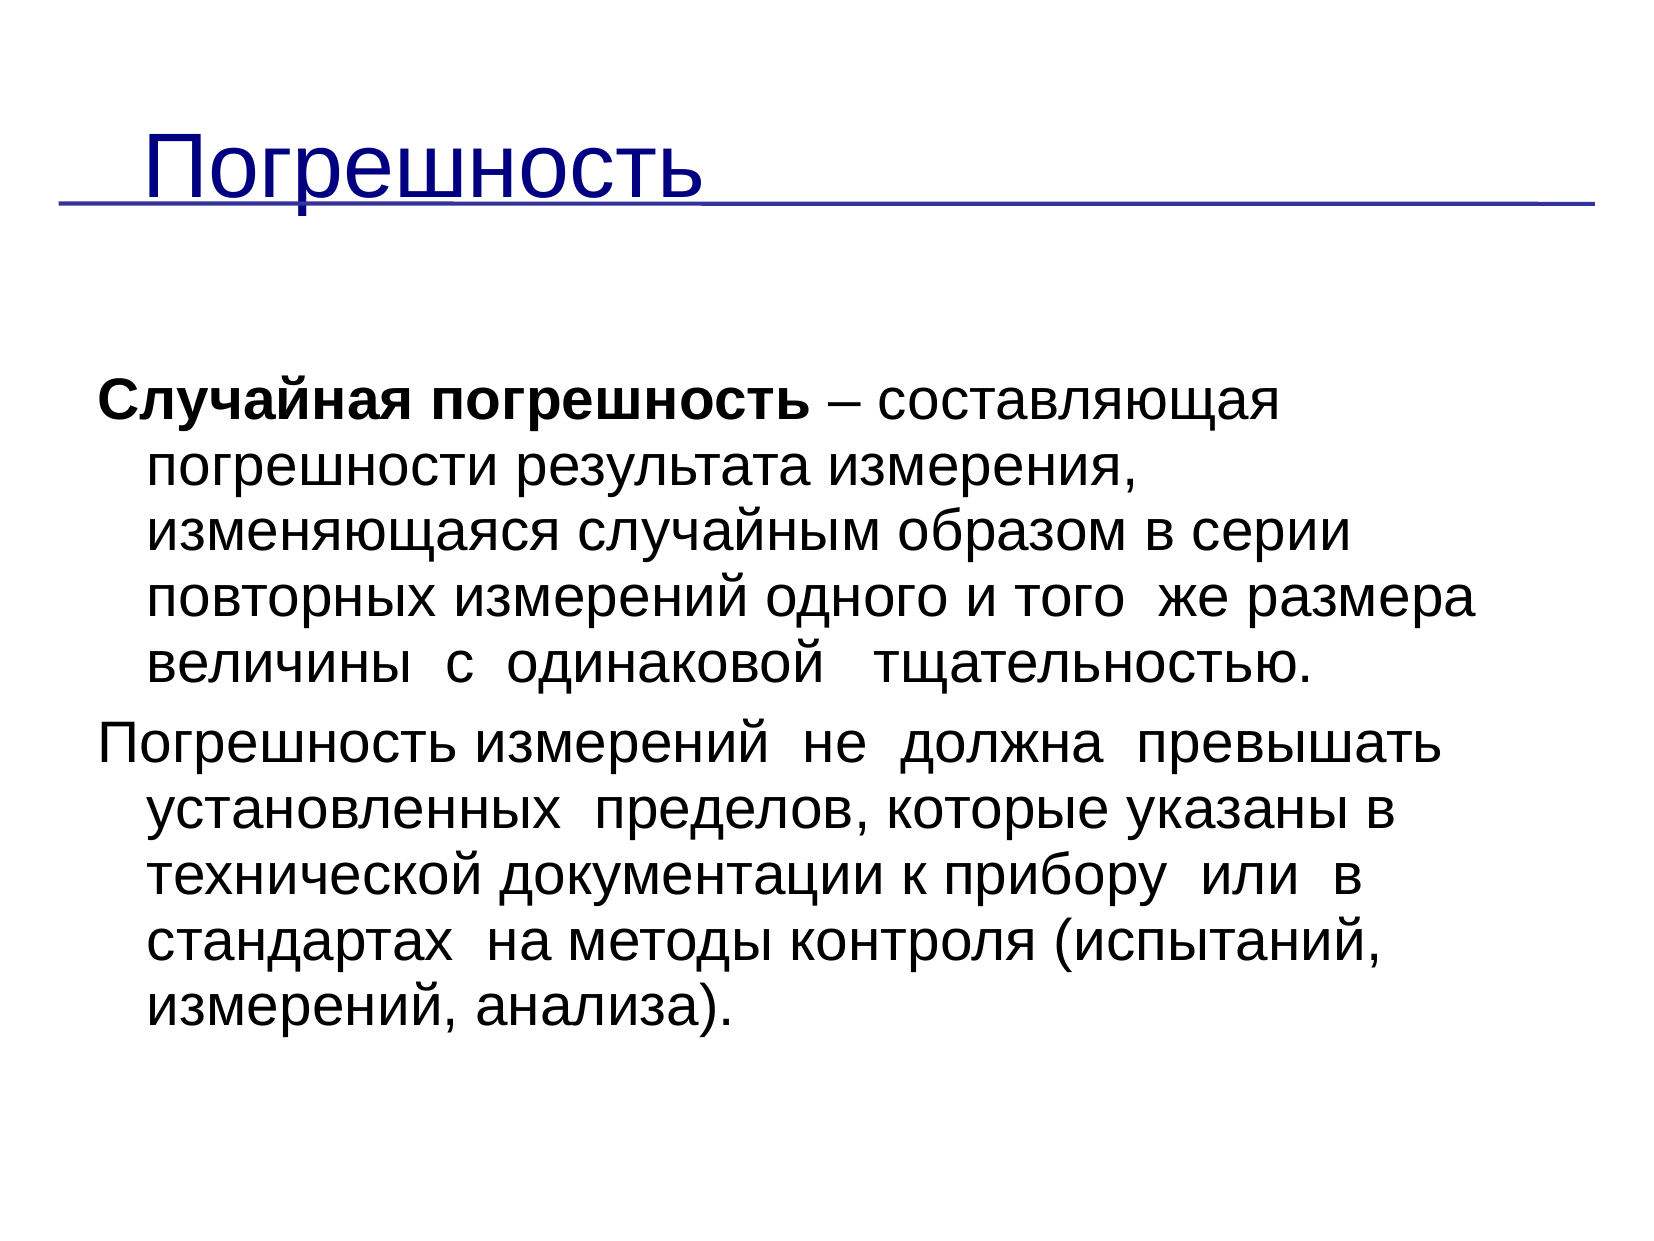

# Погрешность
Случайная погрешность – составляющая погрешности результата измерения, изменяющаяся случайным образом в серии повторных измерений одного и того же размера величины с одинаковой тщательностью.
Погрешность измерений не должна превышать установленных пределов, которые указаны в технической документации к прибору или в стандартах на методы контроля (испытаний, измерений, анализа).